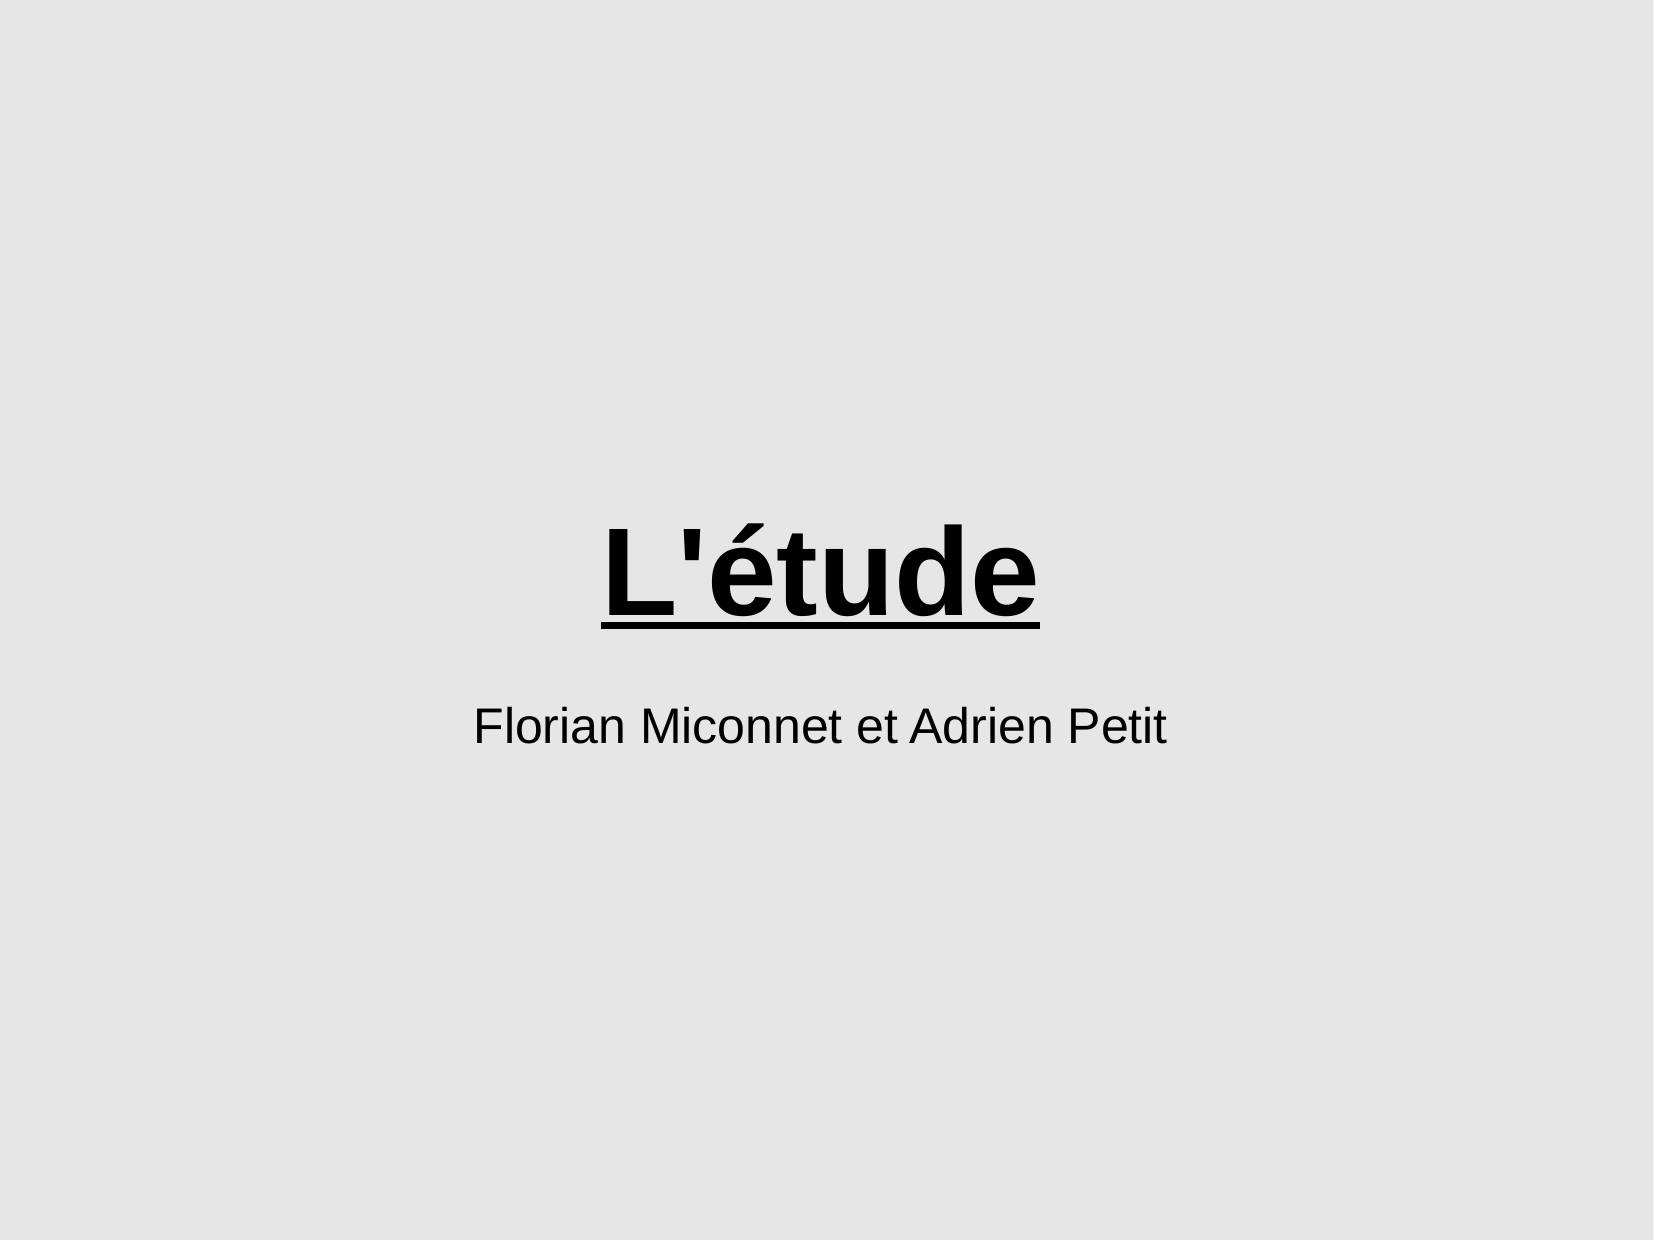

# L'étude Florian Miconnet et Adrien Petit